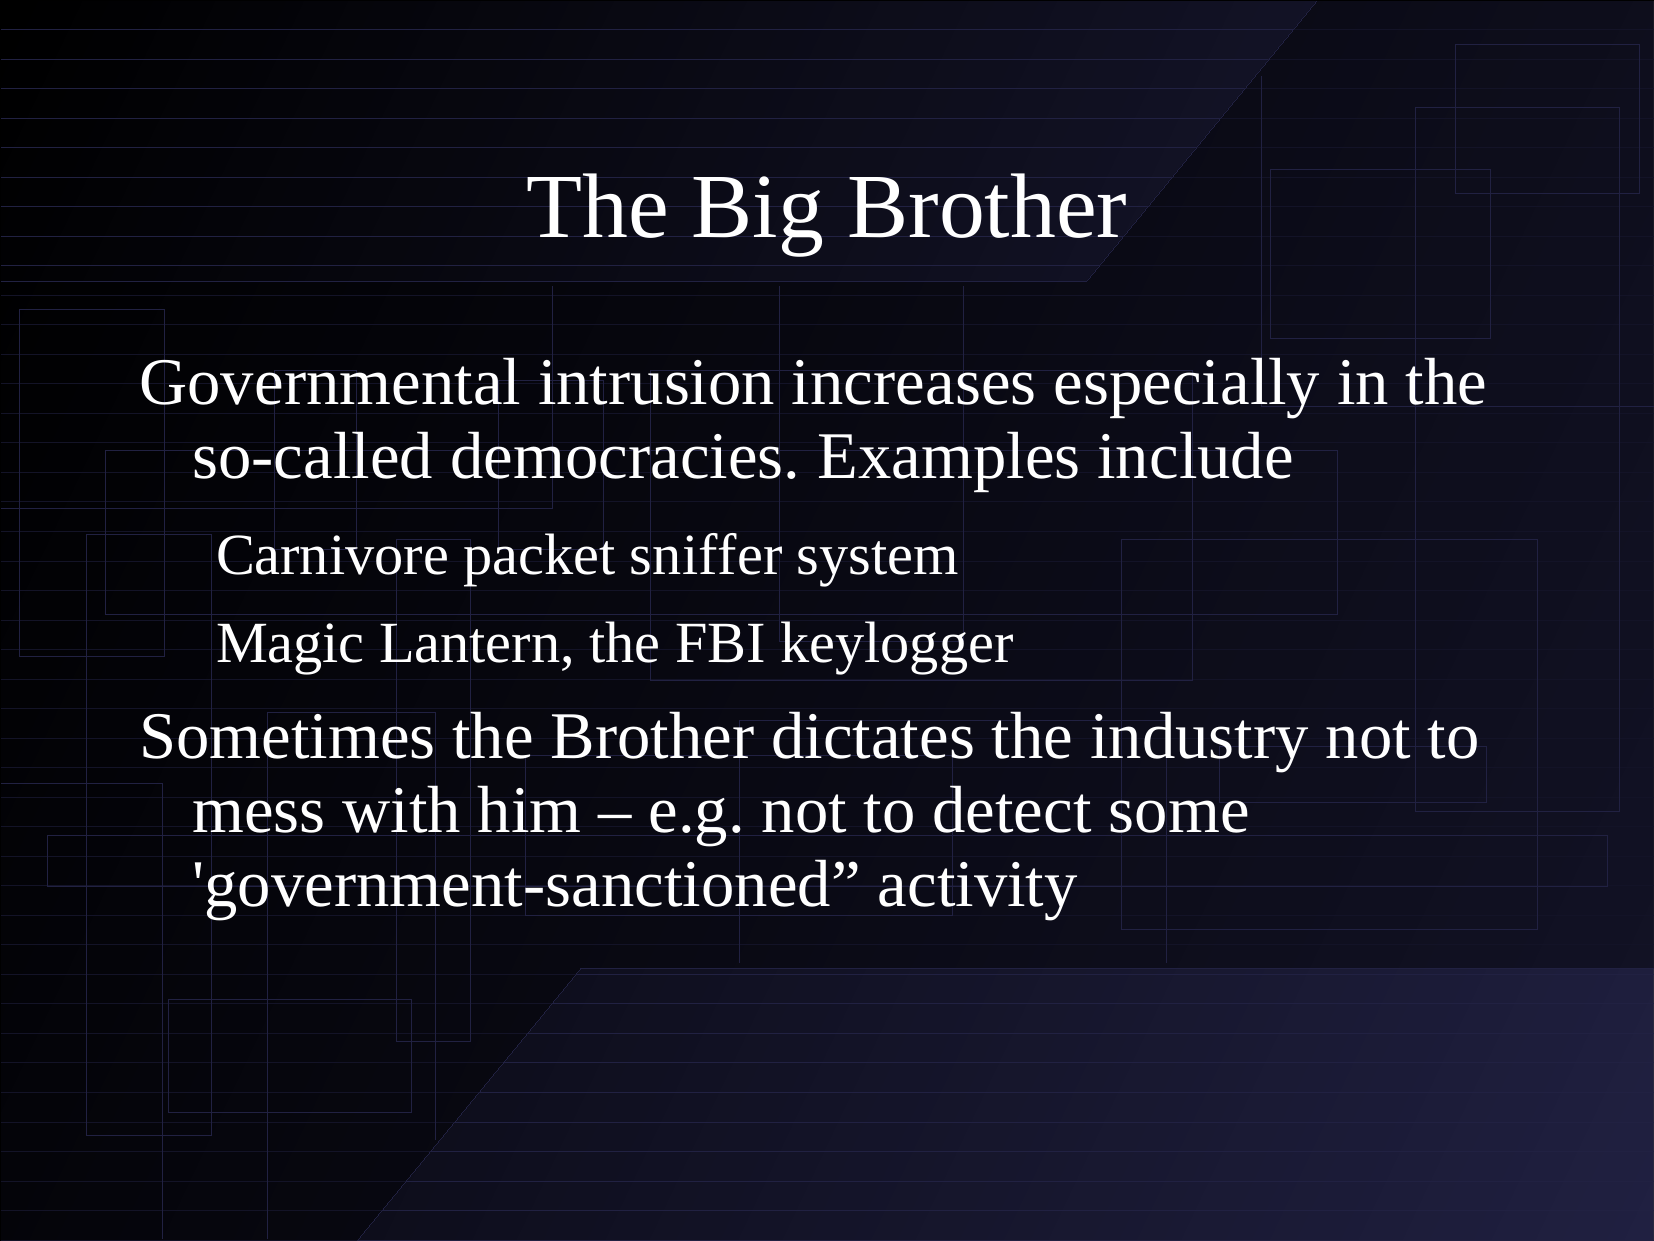

# The Big Brother
Governmental intrusion increases especially in the so-called democracies. Examples include
Carnivore packet sniffer system
Magic Lantern, the FBI keylogger
Sometimes the Brother dictates the industry not to mess with him – e.g. not to detect some 'government-sanctioned” activity